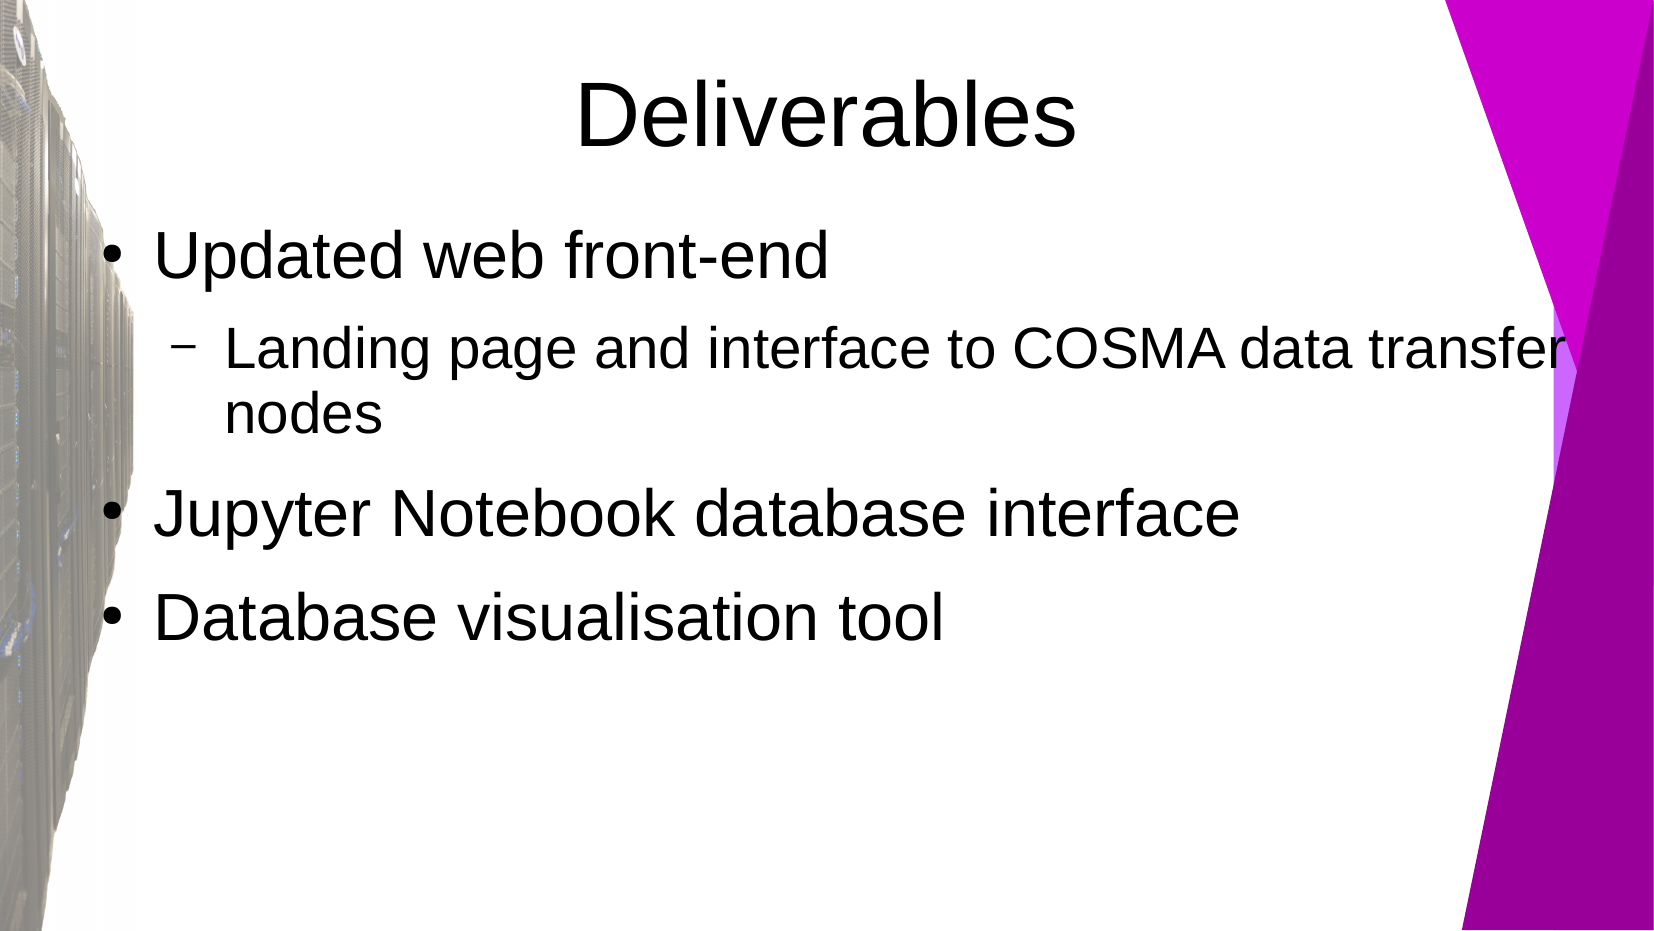

# Deliverables
Updated web front-end
Landing page and interface to COSMA data transfer nodes
Jupyter Notebook database interface
Database visualisation tool